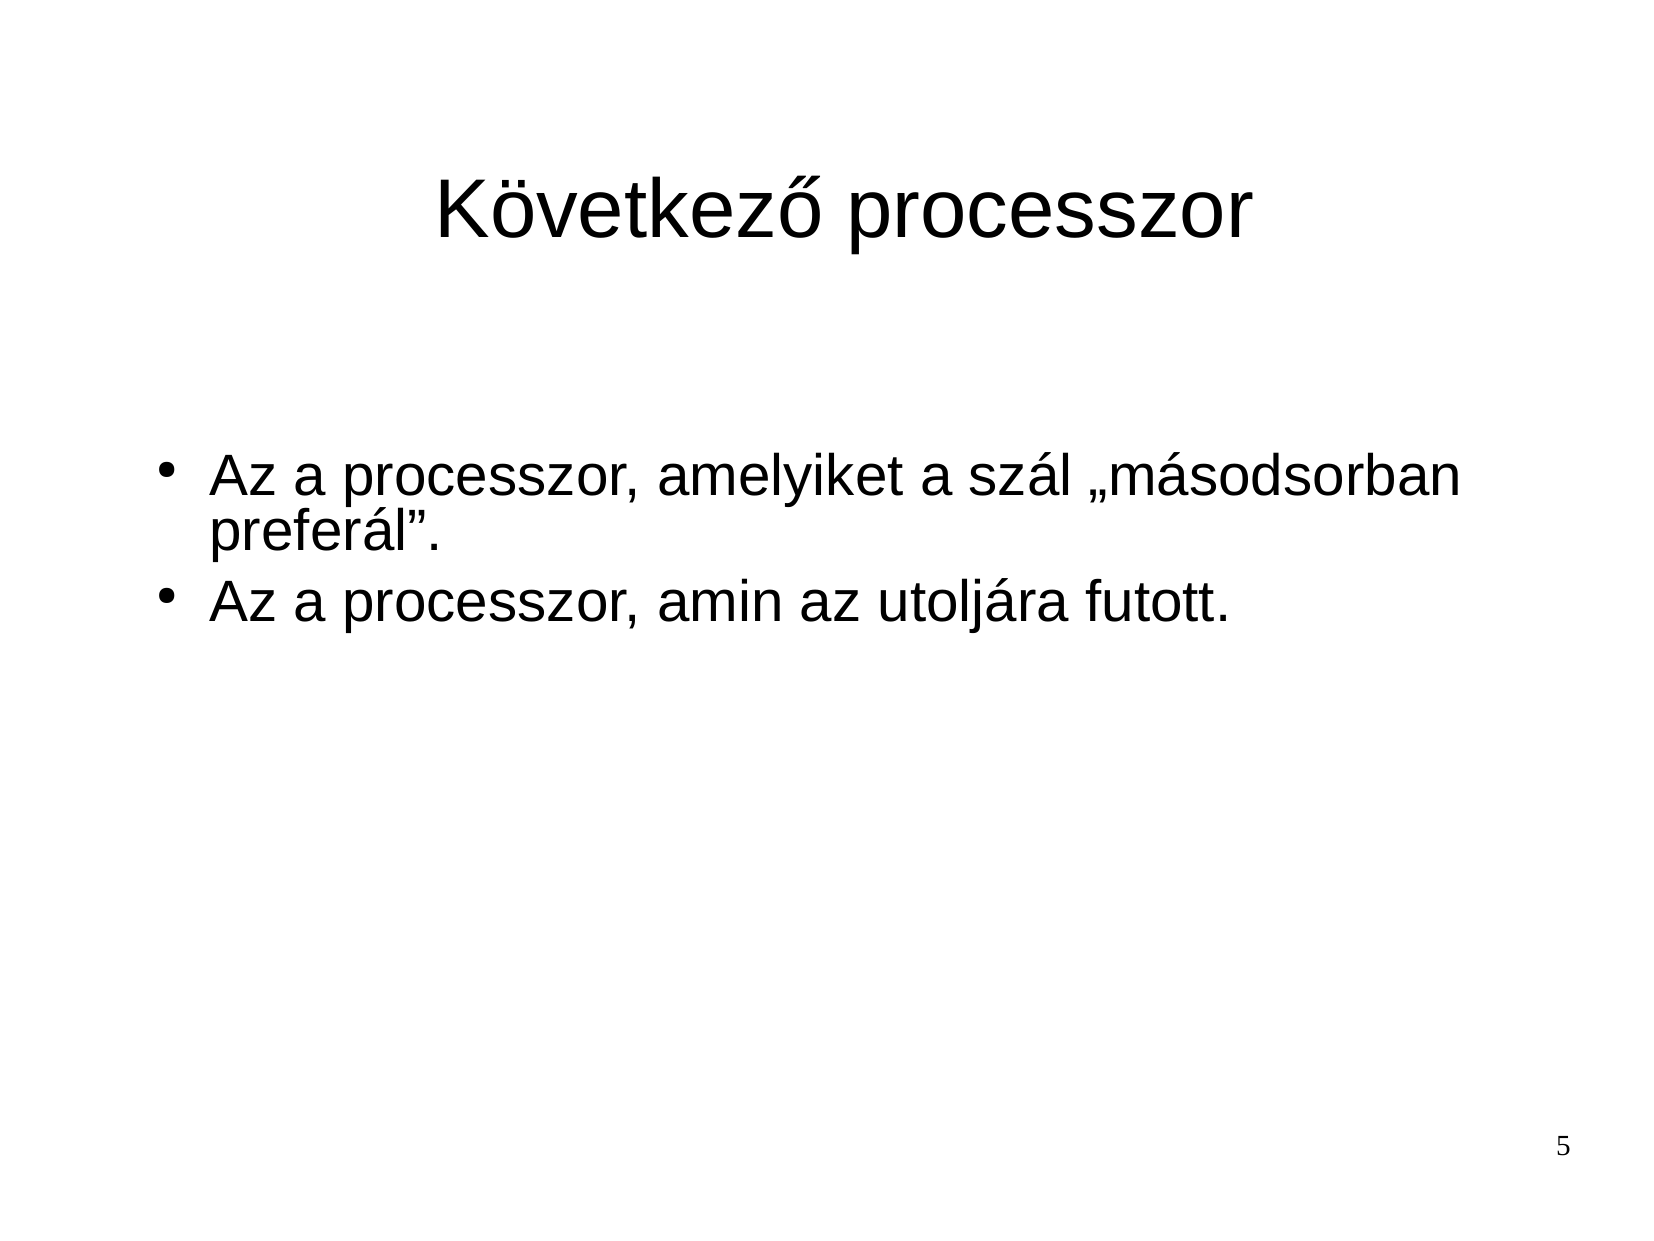

# Következő processzor
Az a processzor, amelyiket a szál „másodsorban preferál”.
Az a processzor, amin az utoljára futott.
5